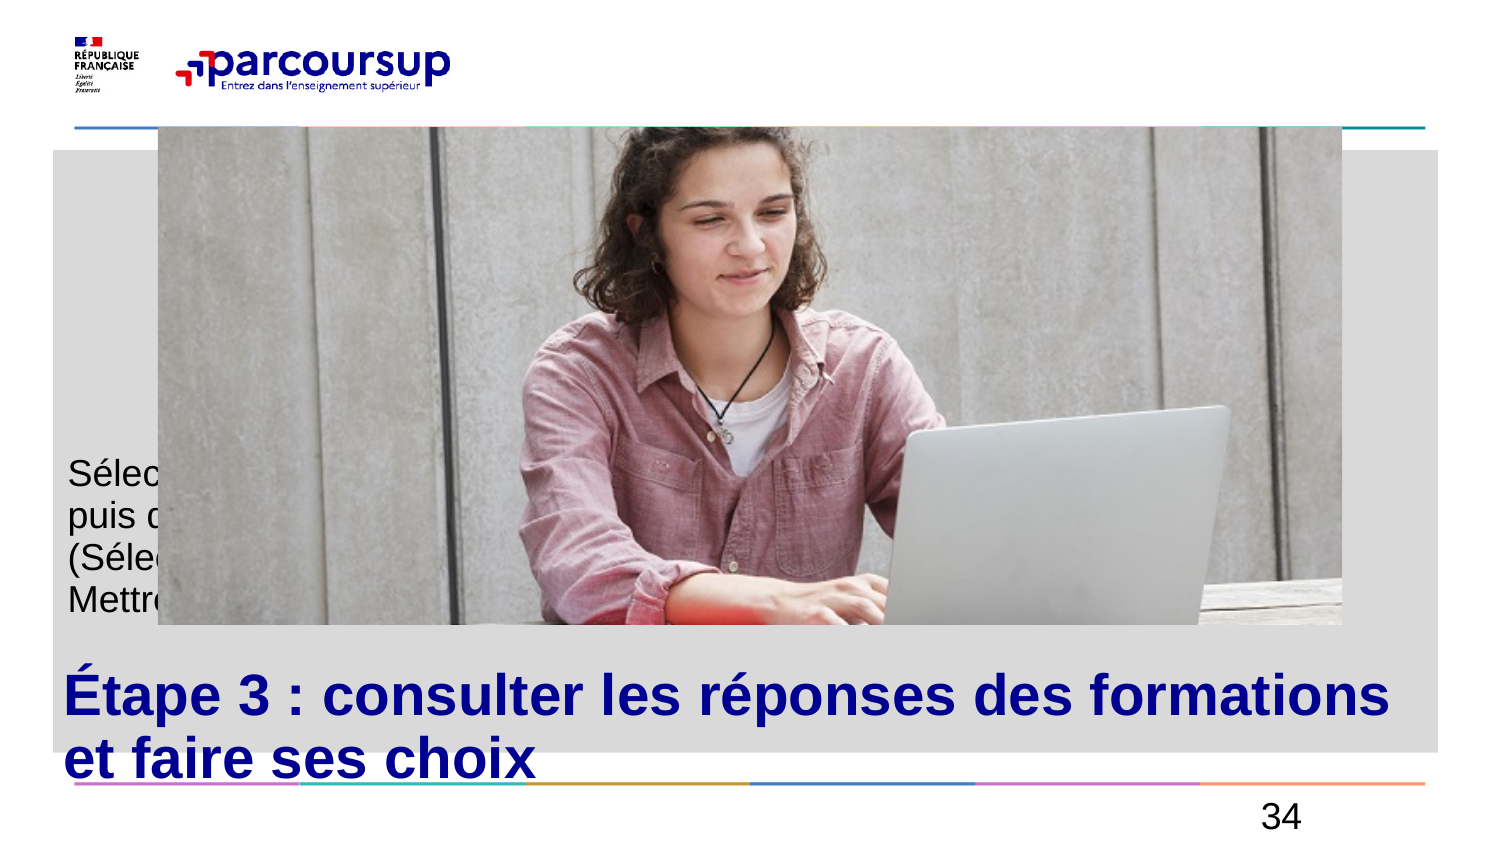

# Étape 3 : consulter les réponses des formations et faire ses choix